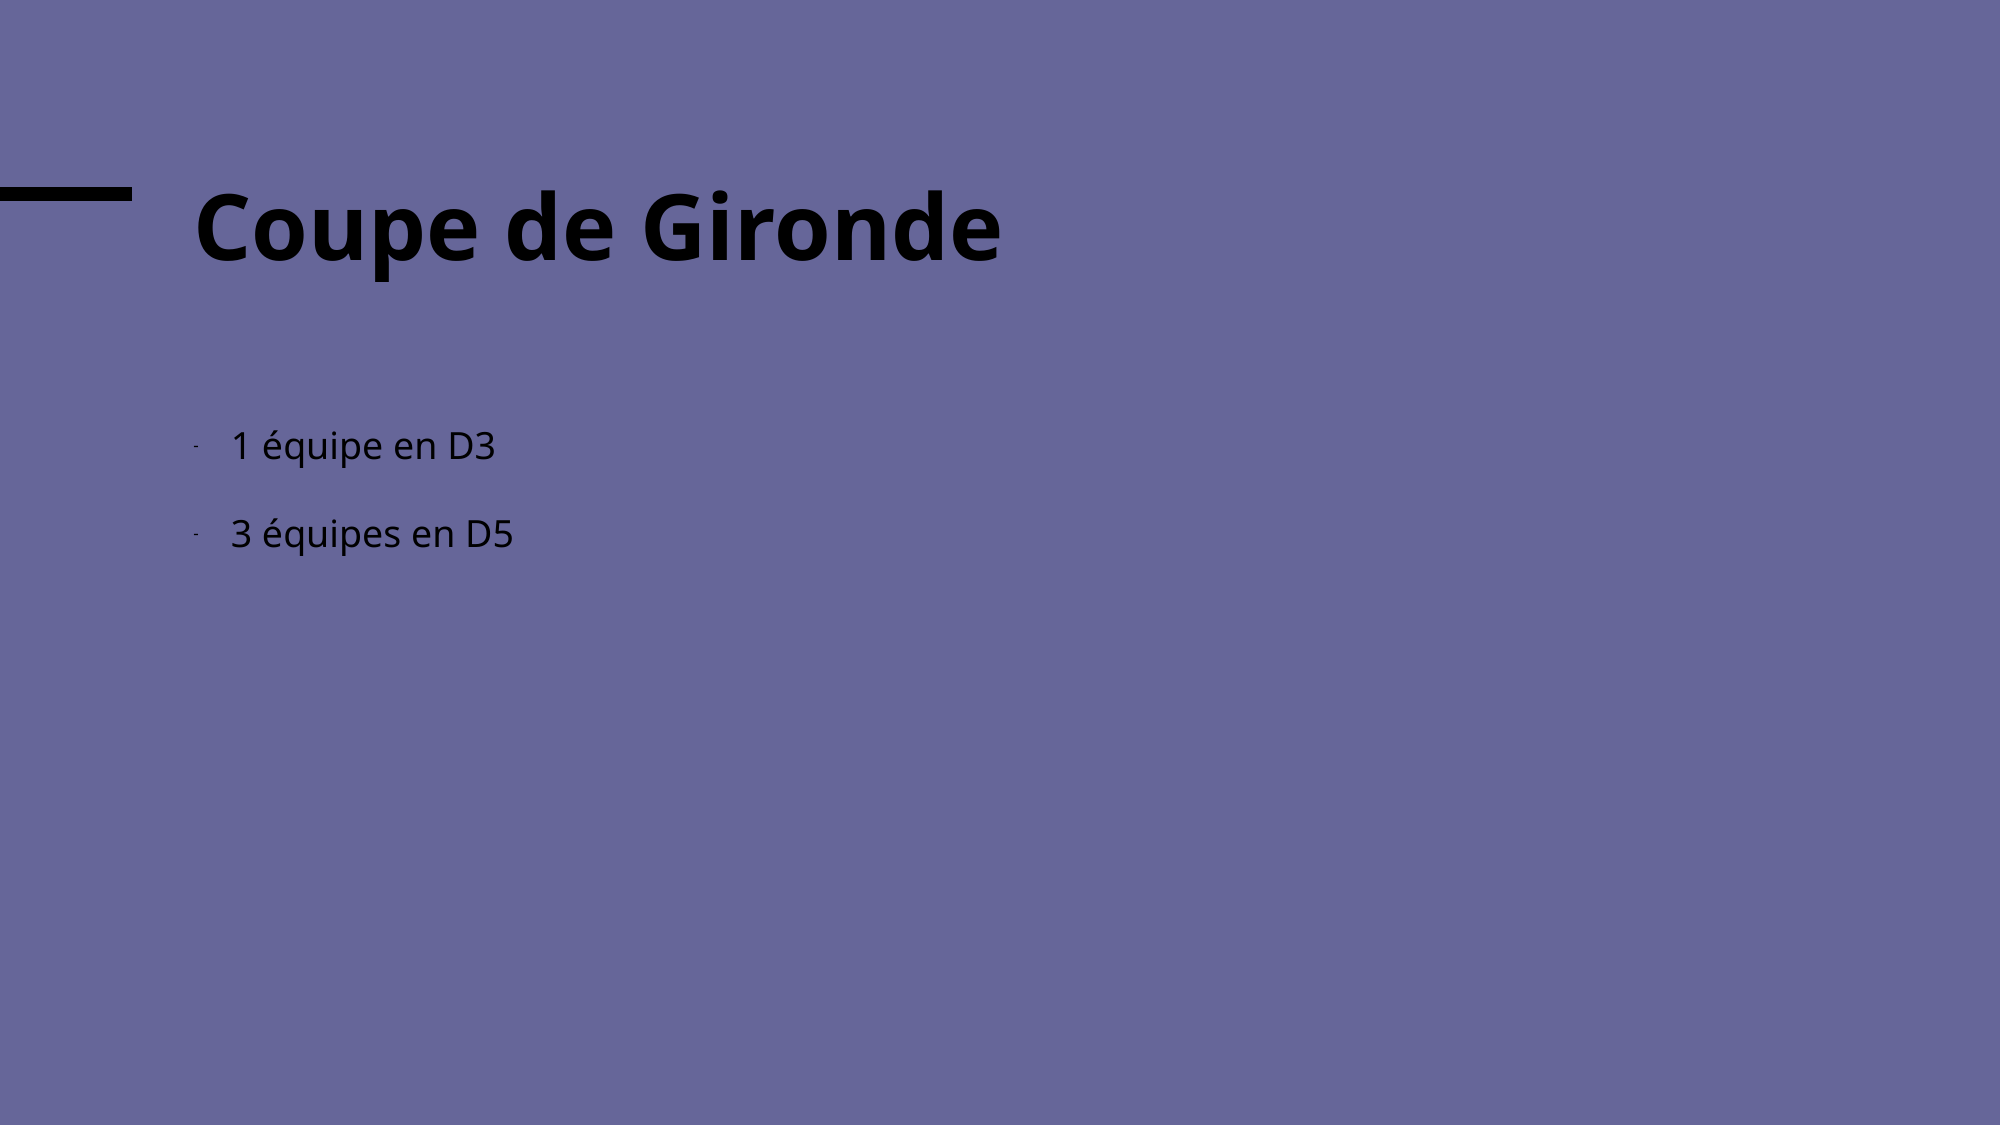

# Coupe de Gironde
1 équipe en D3
3 équipes en D5